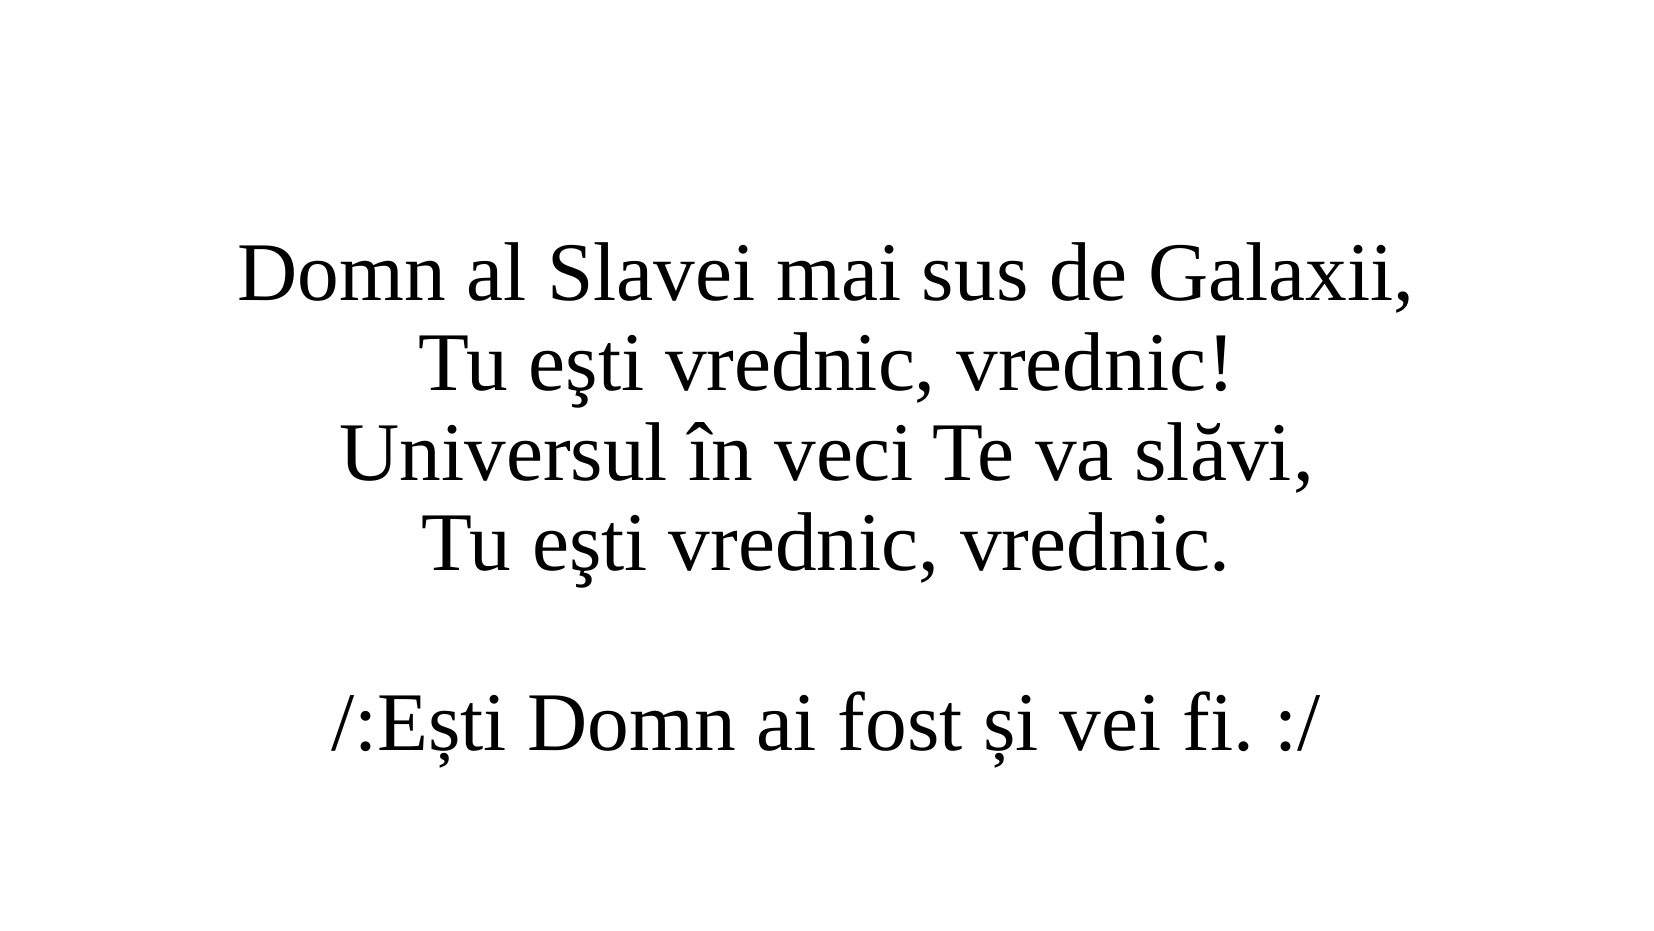

# Domn al Slavei mai sus de Galaxii, Tu eşti vrednic, vrednic! Universul în veci Te va slăvi, Tu eşti vrednic, vrednic.
/:Ești Domn ai fost și vei fi. :/